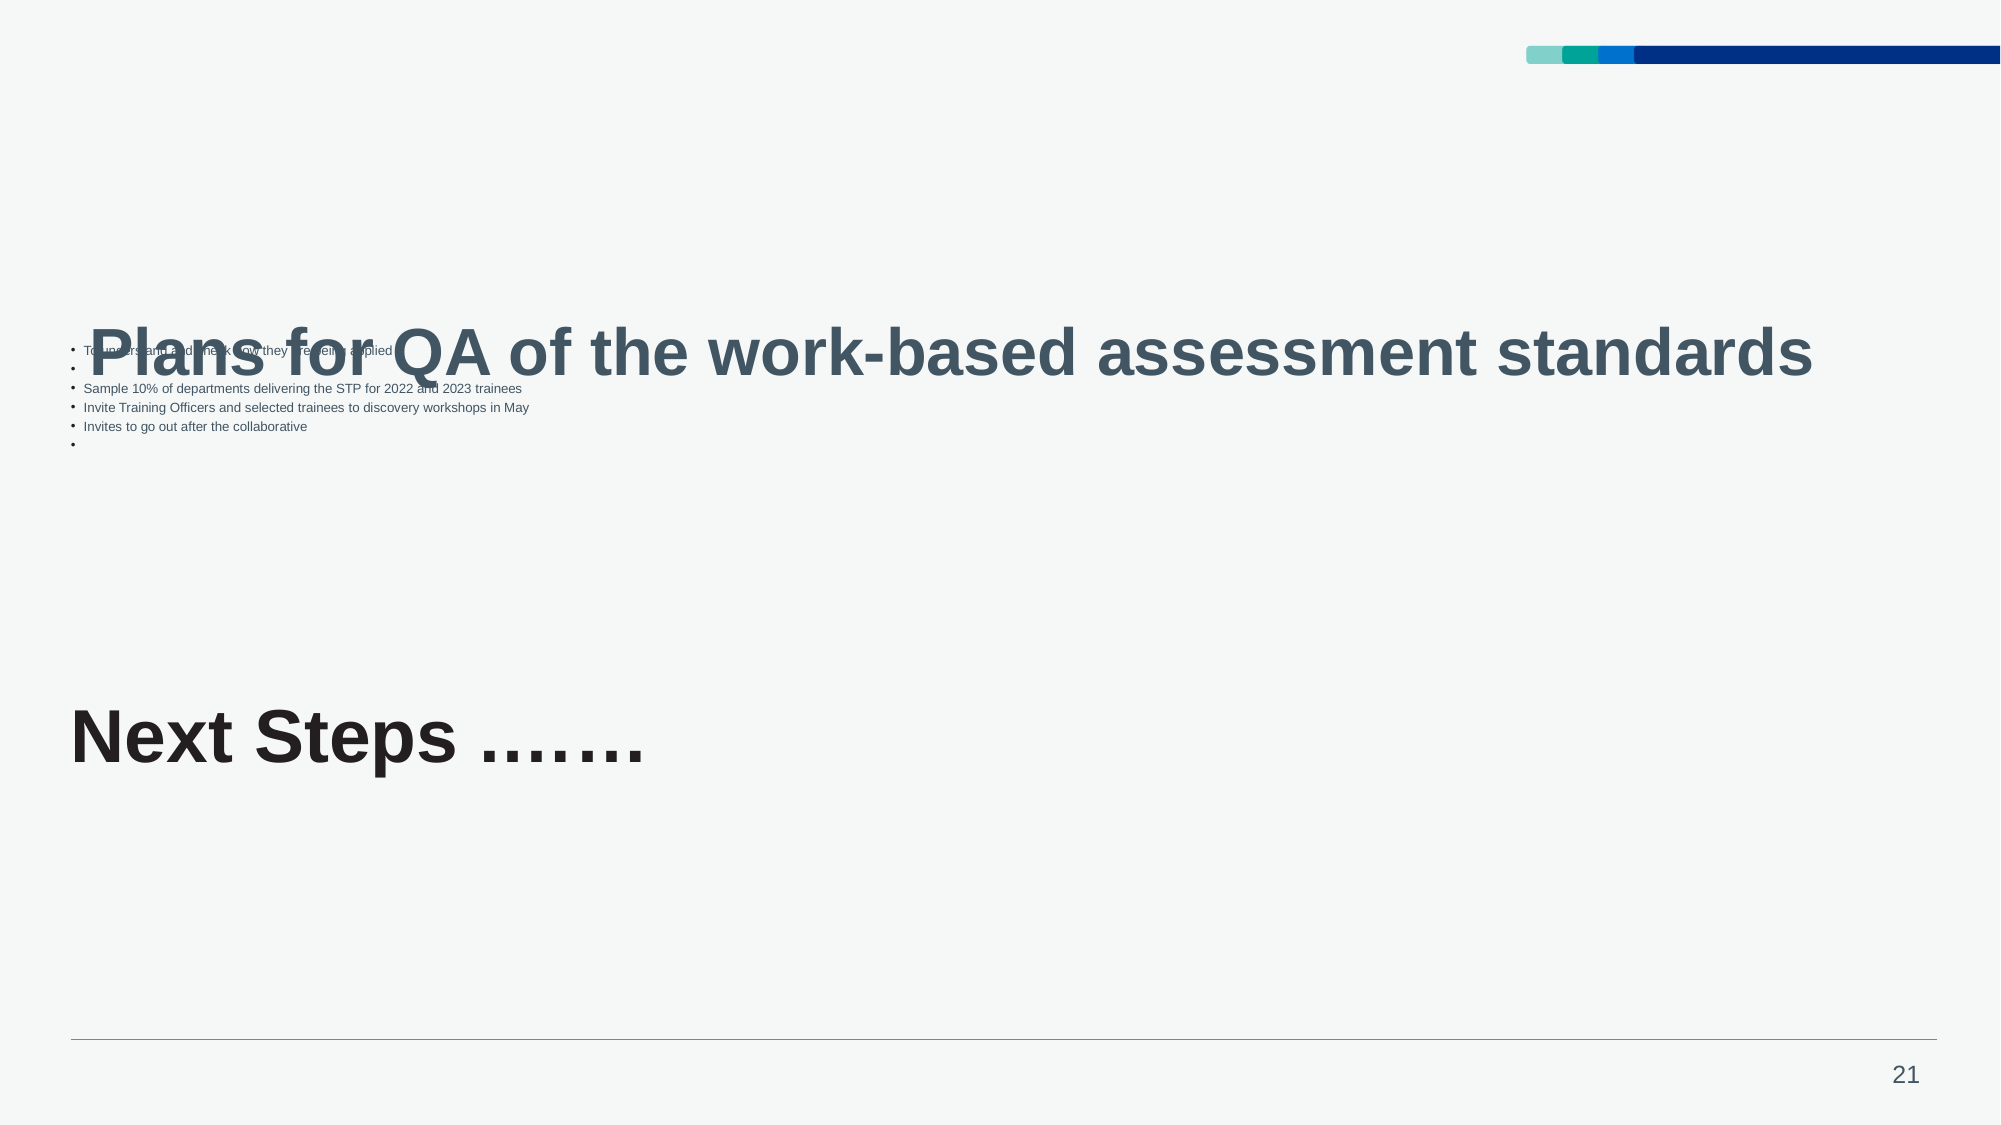

# To understand and check how they are being applied
Sample 10% of departments delivering the STP for 2022 and 2023 trainees
Invite Training Officers and selected trainees to discovery workshops in May
Invites to go out after the collaborative
 Plans for QA of the work-based assessment standards
Next Steps .……